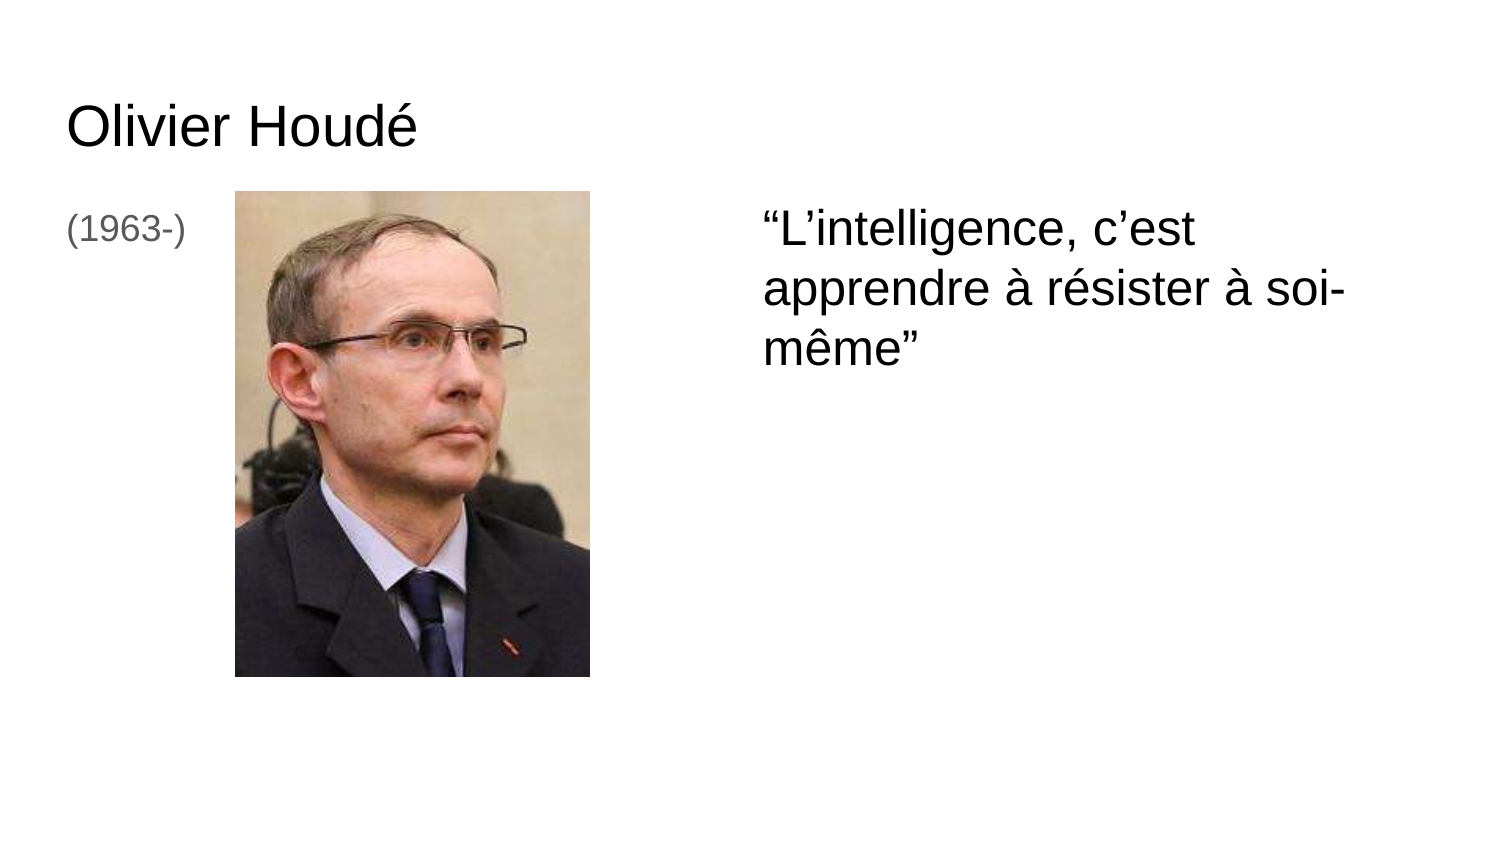

# Olivier Houdé
“L’intelligence, c’est apprendre à résister à soi-même”
(1963-)